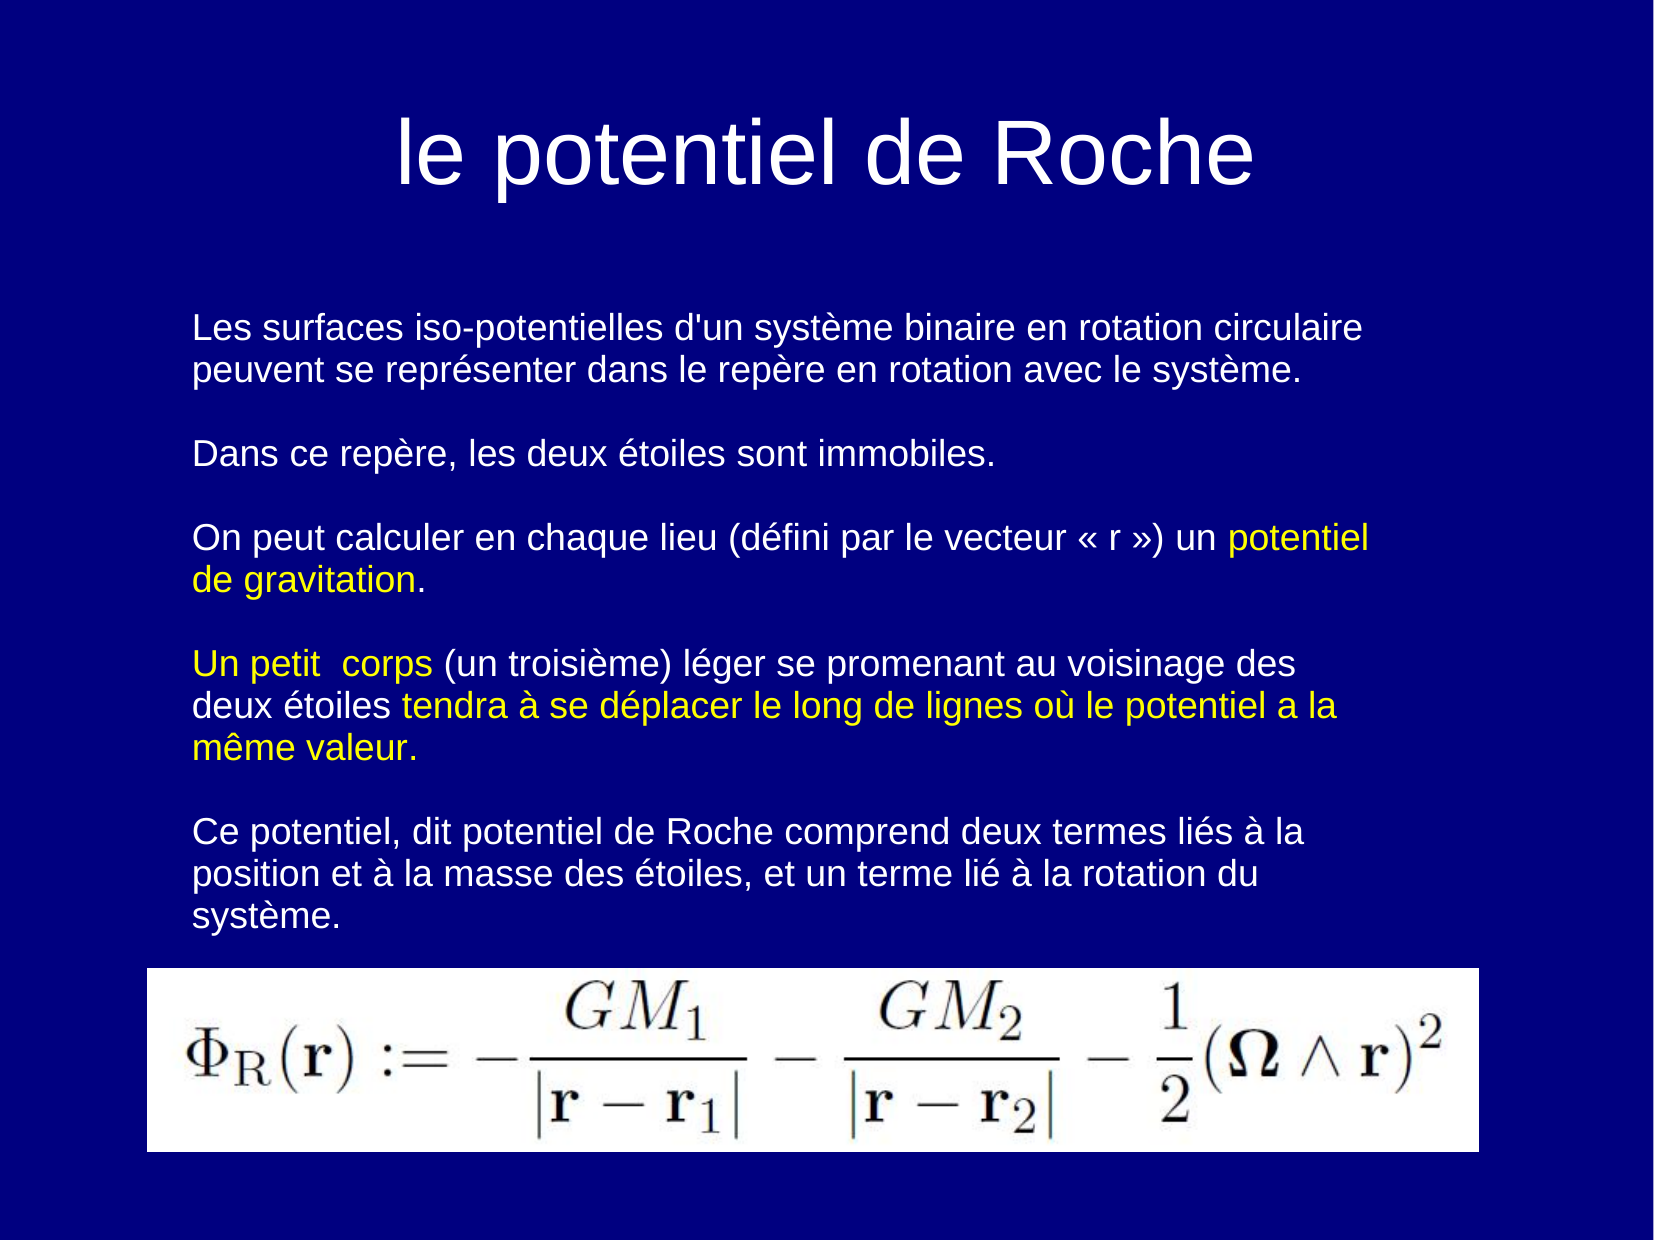

# le potentiel de Roche
Les surfaces iso-potentielles d'un système binaire en rotation circulaire peuvent se représenter dans le repère en rotation avec le système.
Dans ce repère, les deux étoiles sont immobiles.
On peut calculer en chaque lieu (défini par le vecteur « r ») un potentiel de gravitation.
Un petit corps (un troisième) léger se promenant au voisinage des deux étoiles tendra à se déplacer le long de lignes où le potentiel a la même valeur.
Ce potentiel, dit potentiel de Roche comprend deux termes liés à la position et à la masse des étoiles, et un terme lié à la rotation du système.